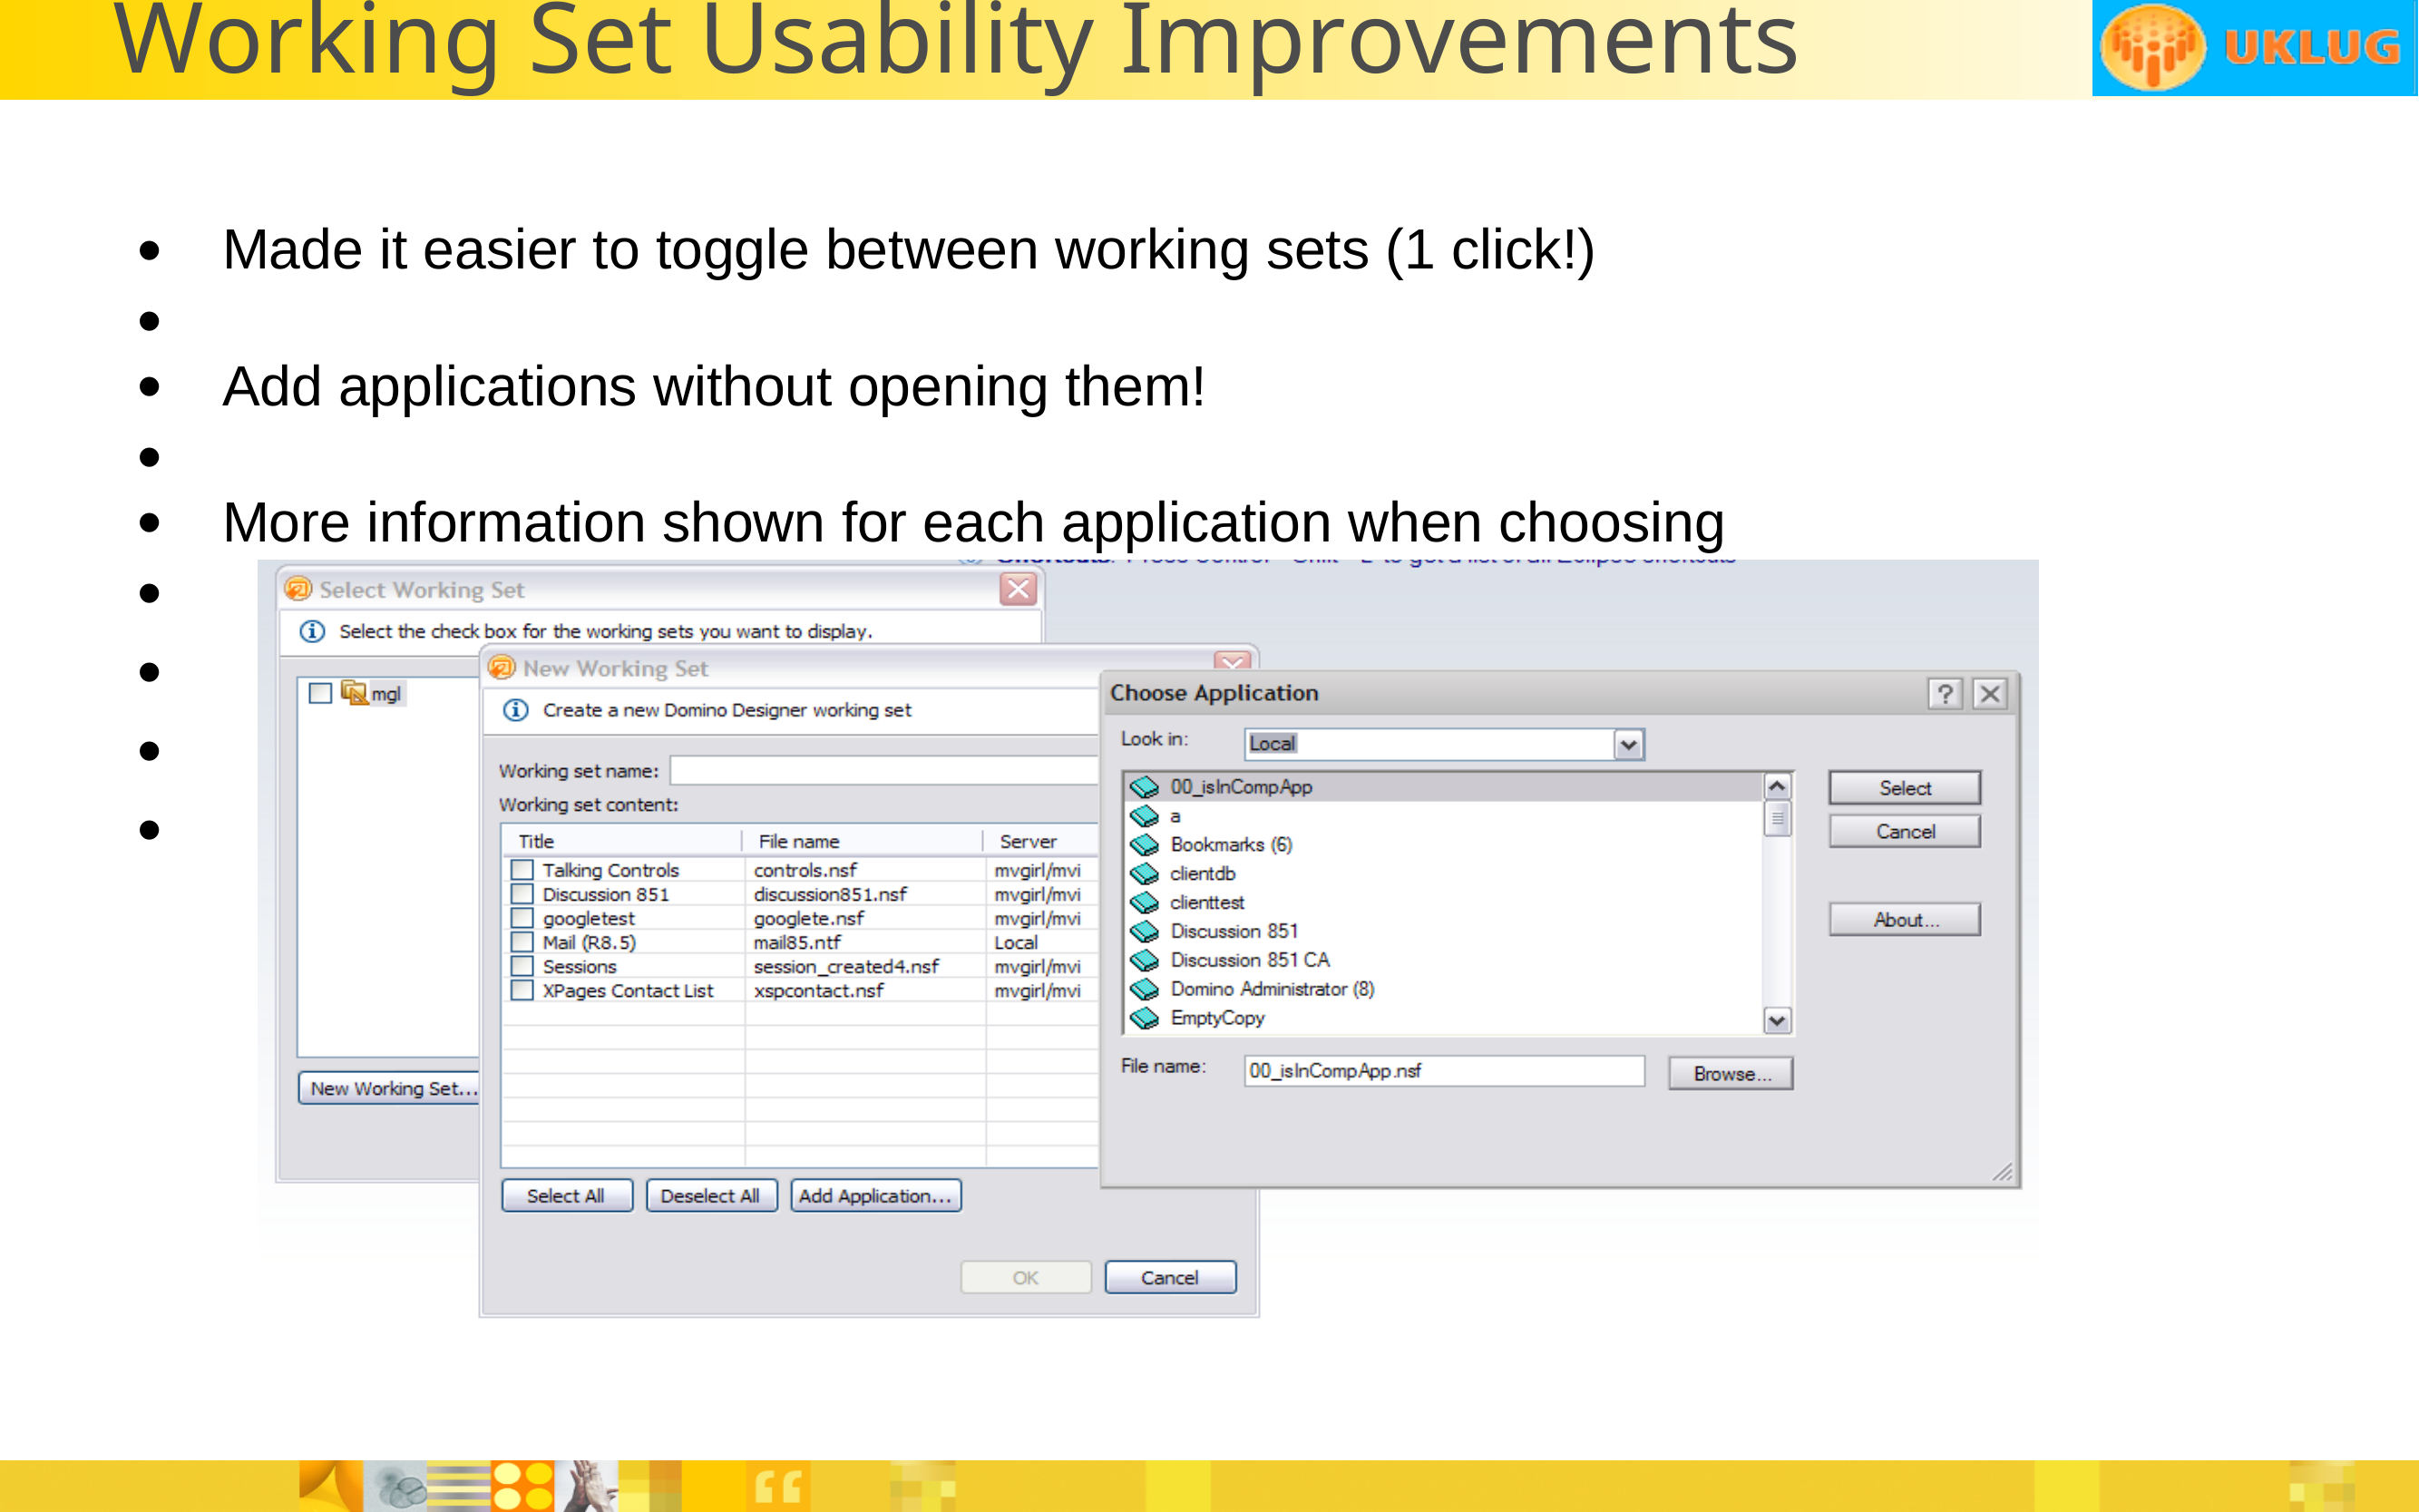

# Working Set Usability Improvements
Made it easier to toggle between working sets (1 click!)
Add applications without opening them!
More information shown for each application when choosing